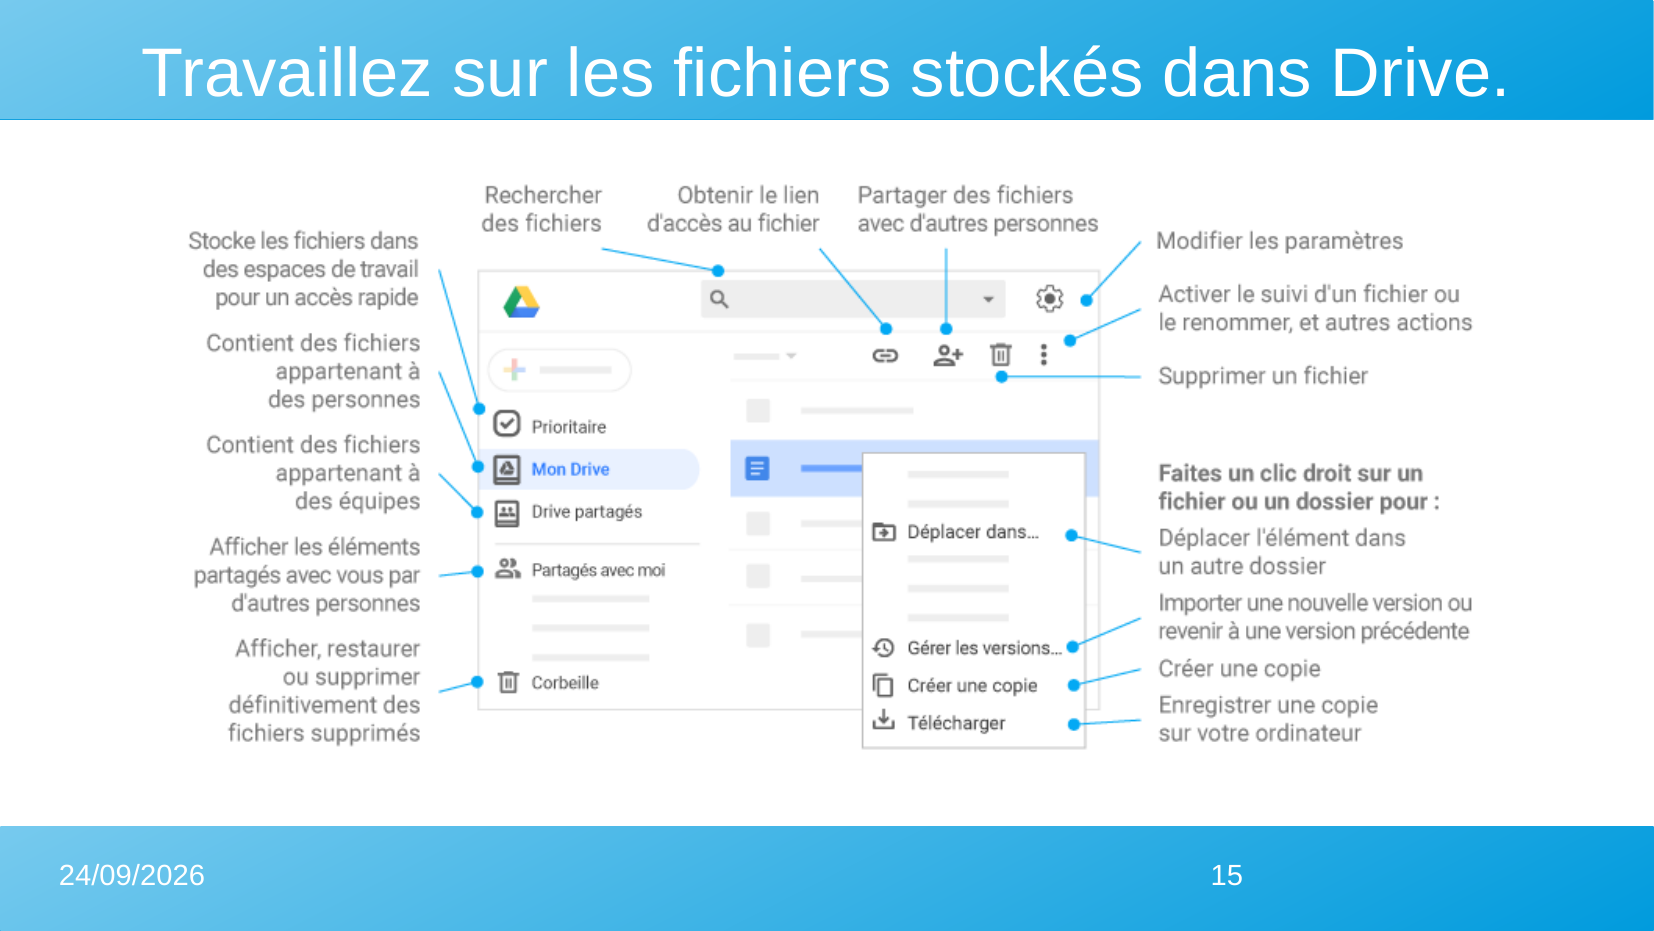

# Travaillez sur les fichiers stockés dans Drive.